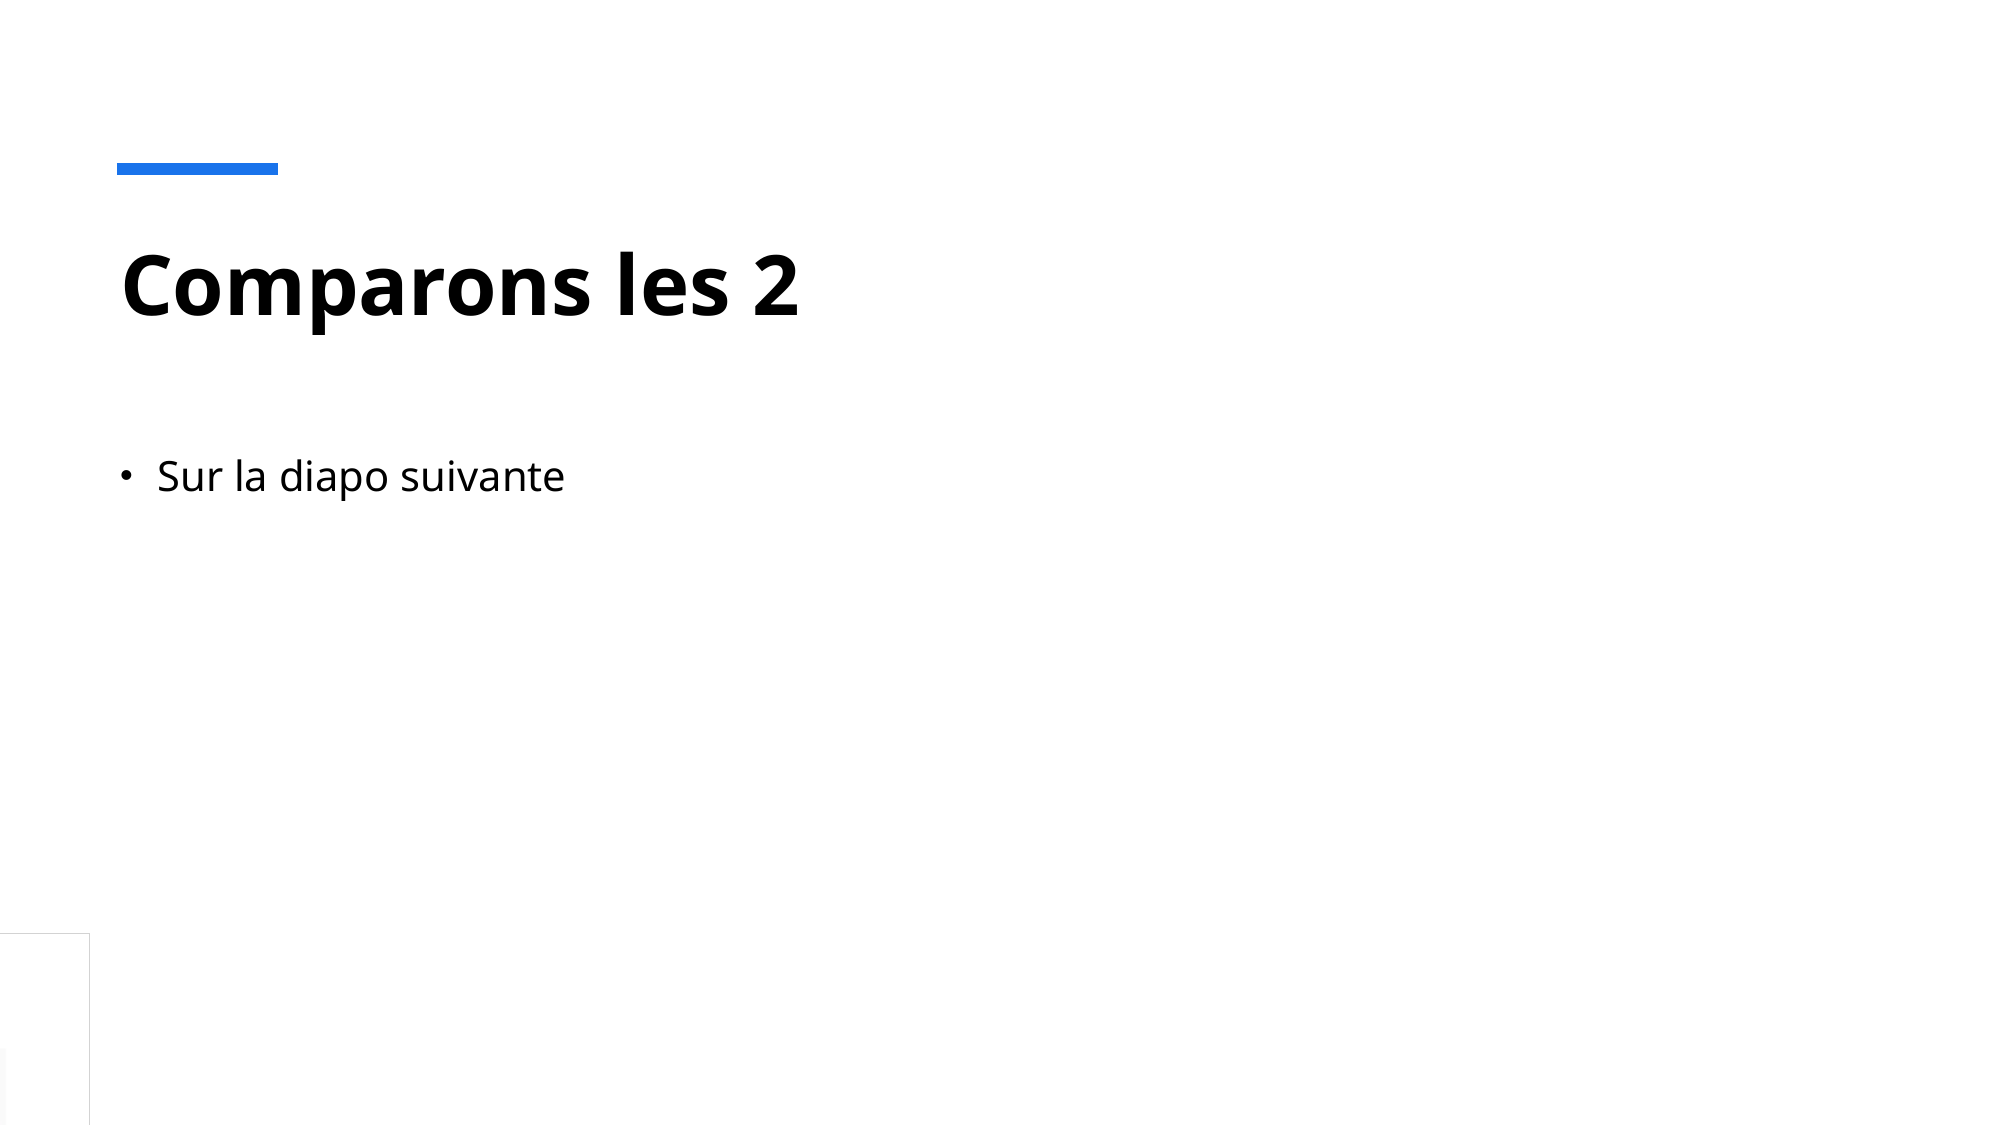

# Comparons les 2
Sur la diapo suivante